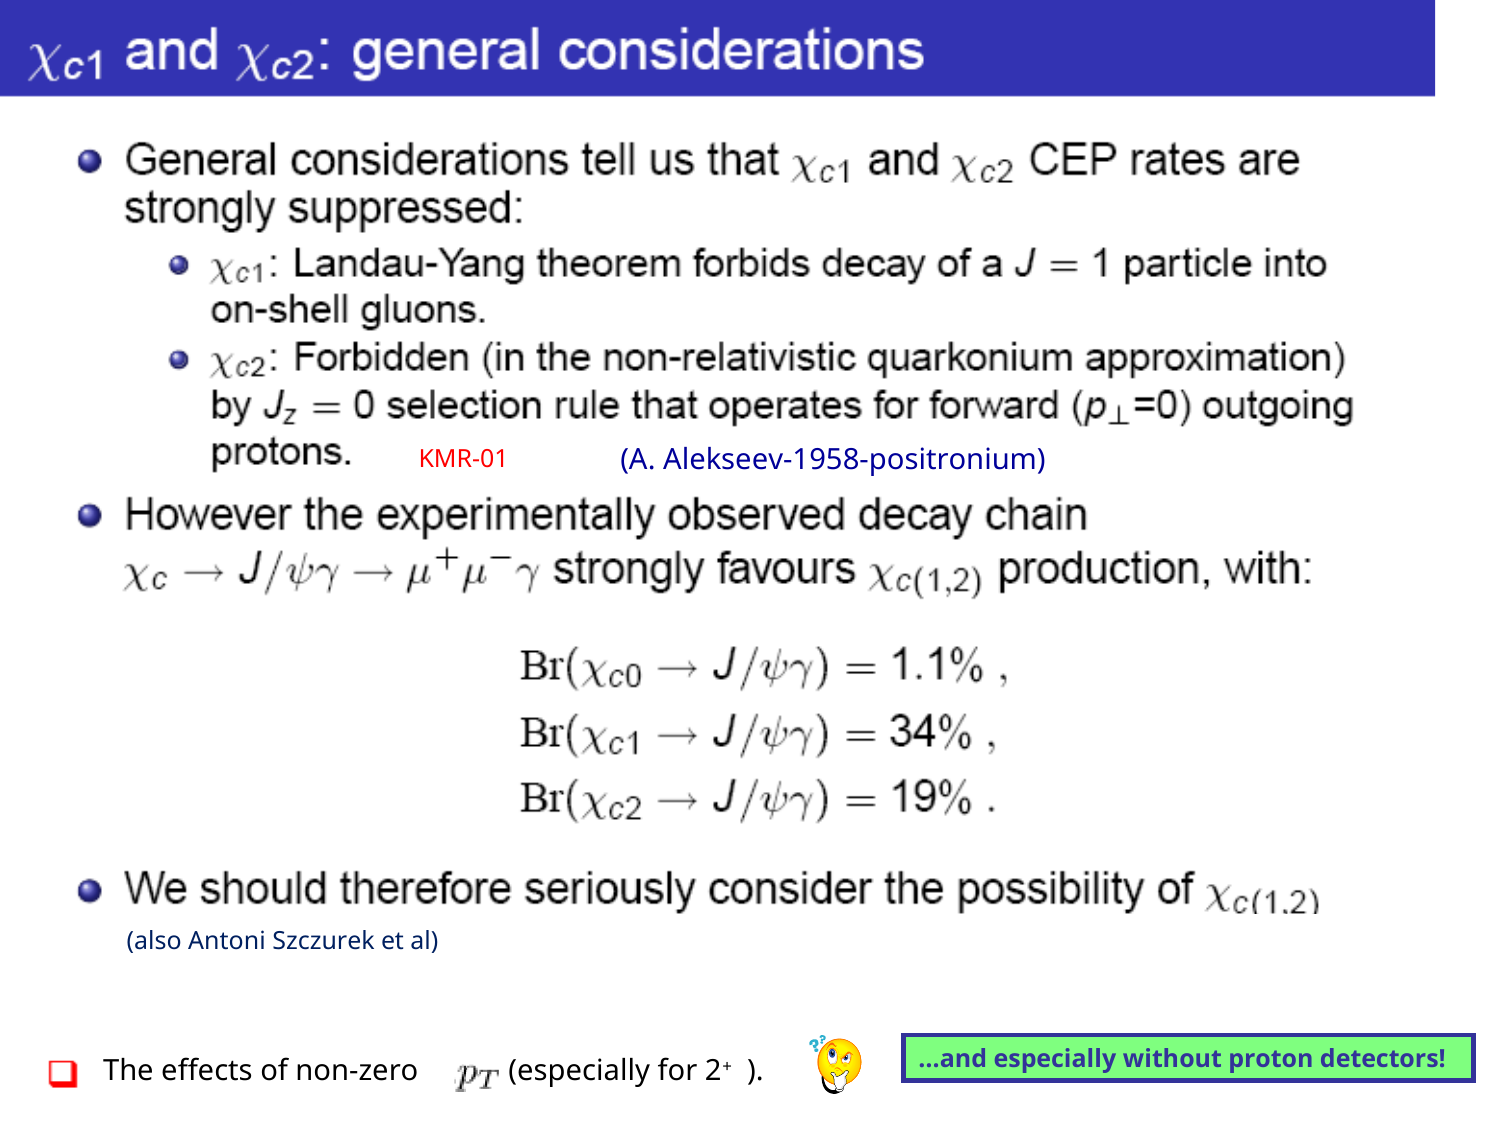

(A. Alekseev-1958-positronium)
KMR-01
(also Antoni Szczurek et al)
…and especially without proton detectors!
The effects of non-zero (especially for 2+ ).